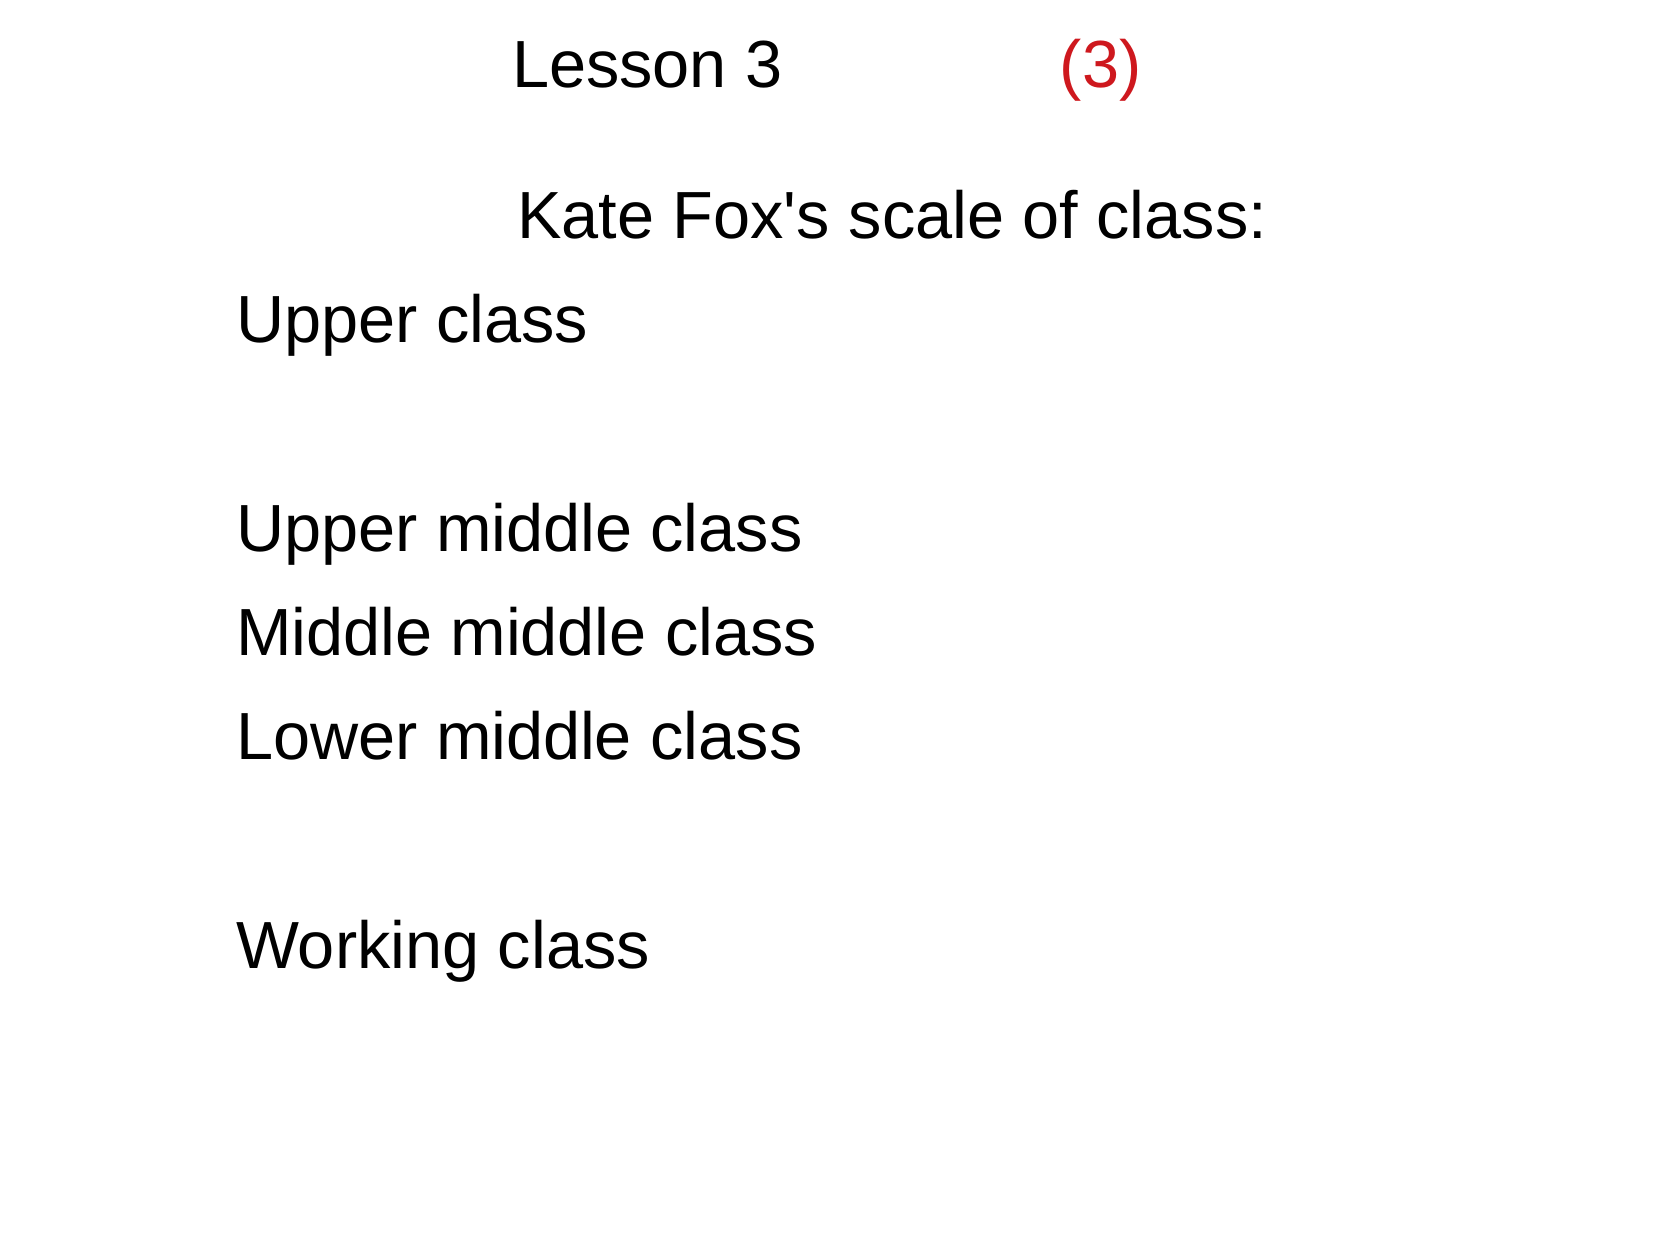

# Lesson 3 (3)
Kate Fox's scale of class:
Upper class
Upper middle class
Middle middle class
Lower middle class
Working class